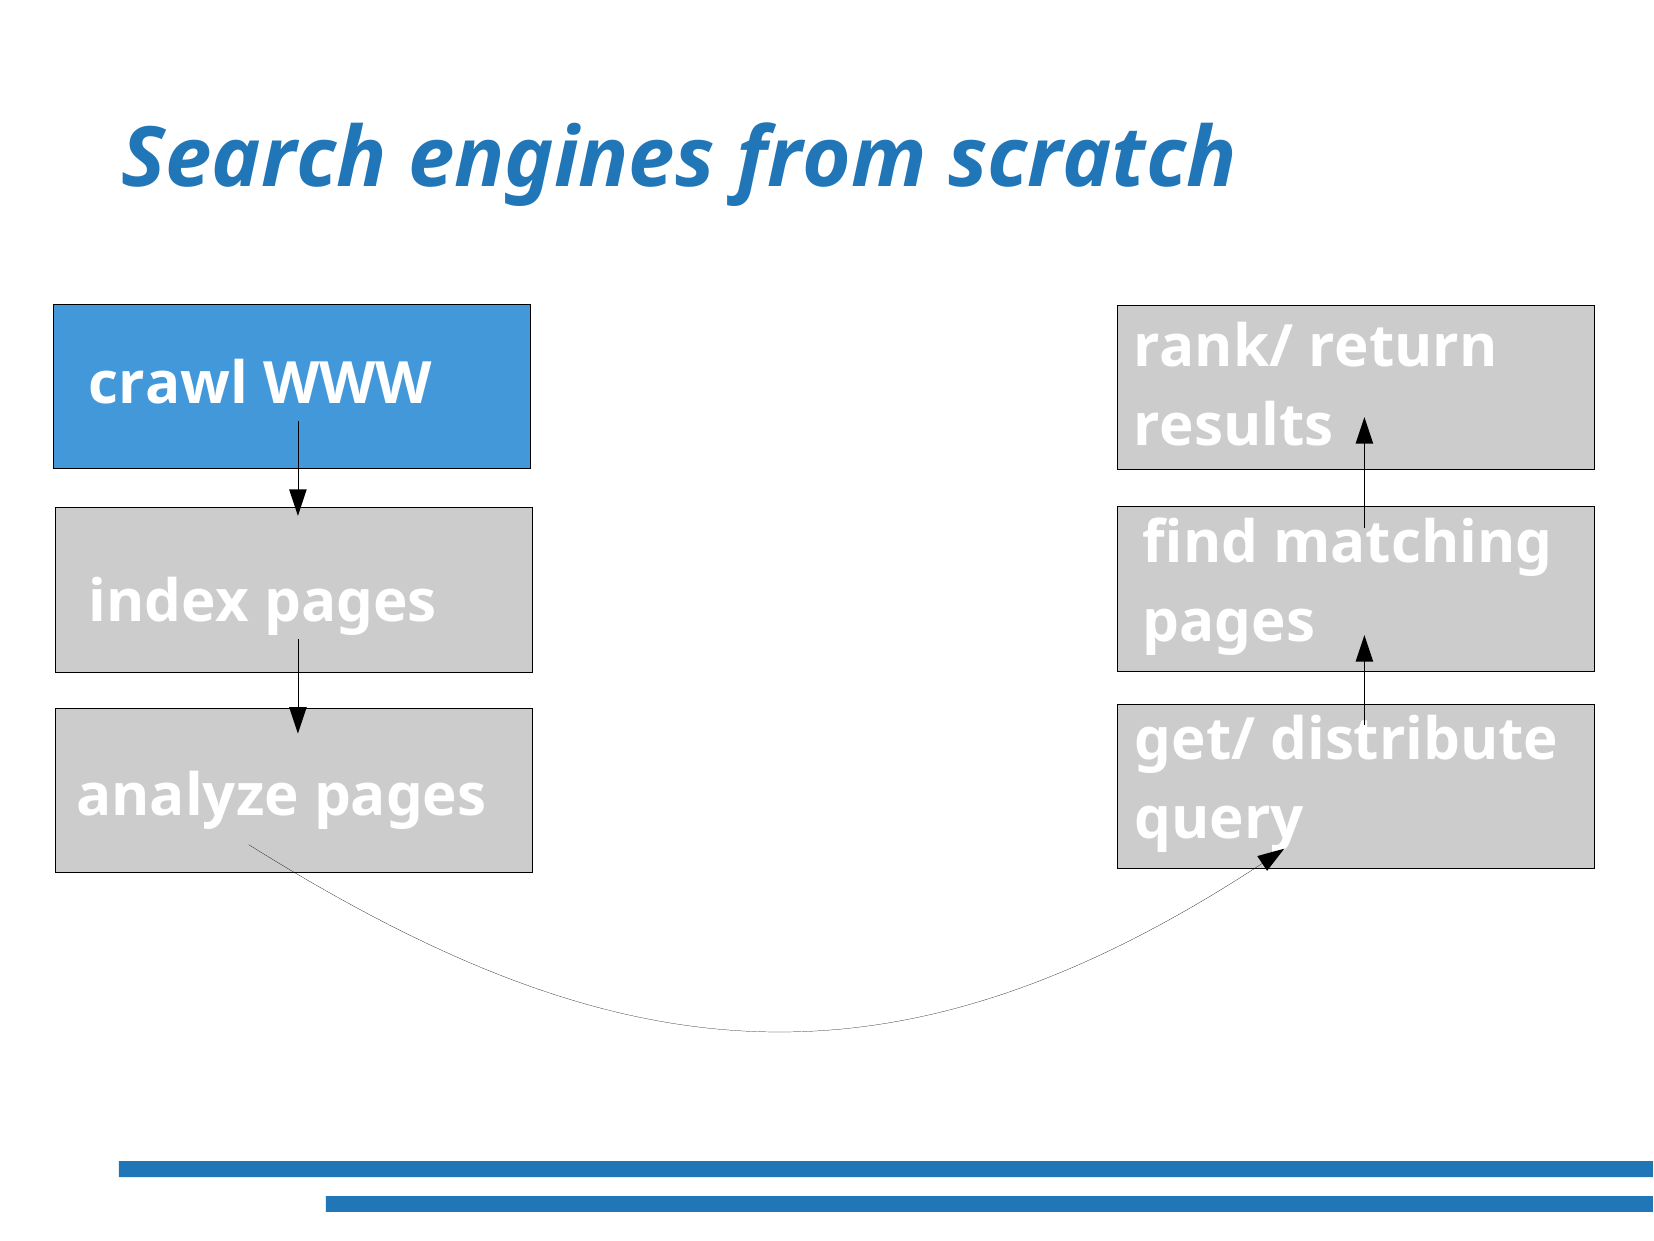

# Search engines from scratch
rank/ return
results
crawl WWW
find matching
pages
index pages
get/ distribute
query
analyze pages